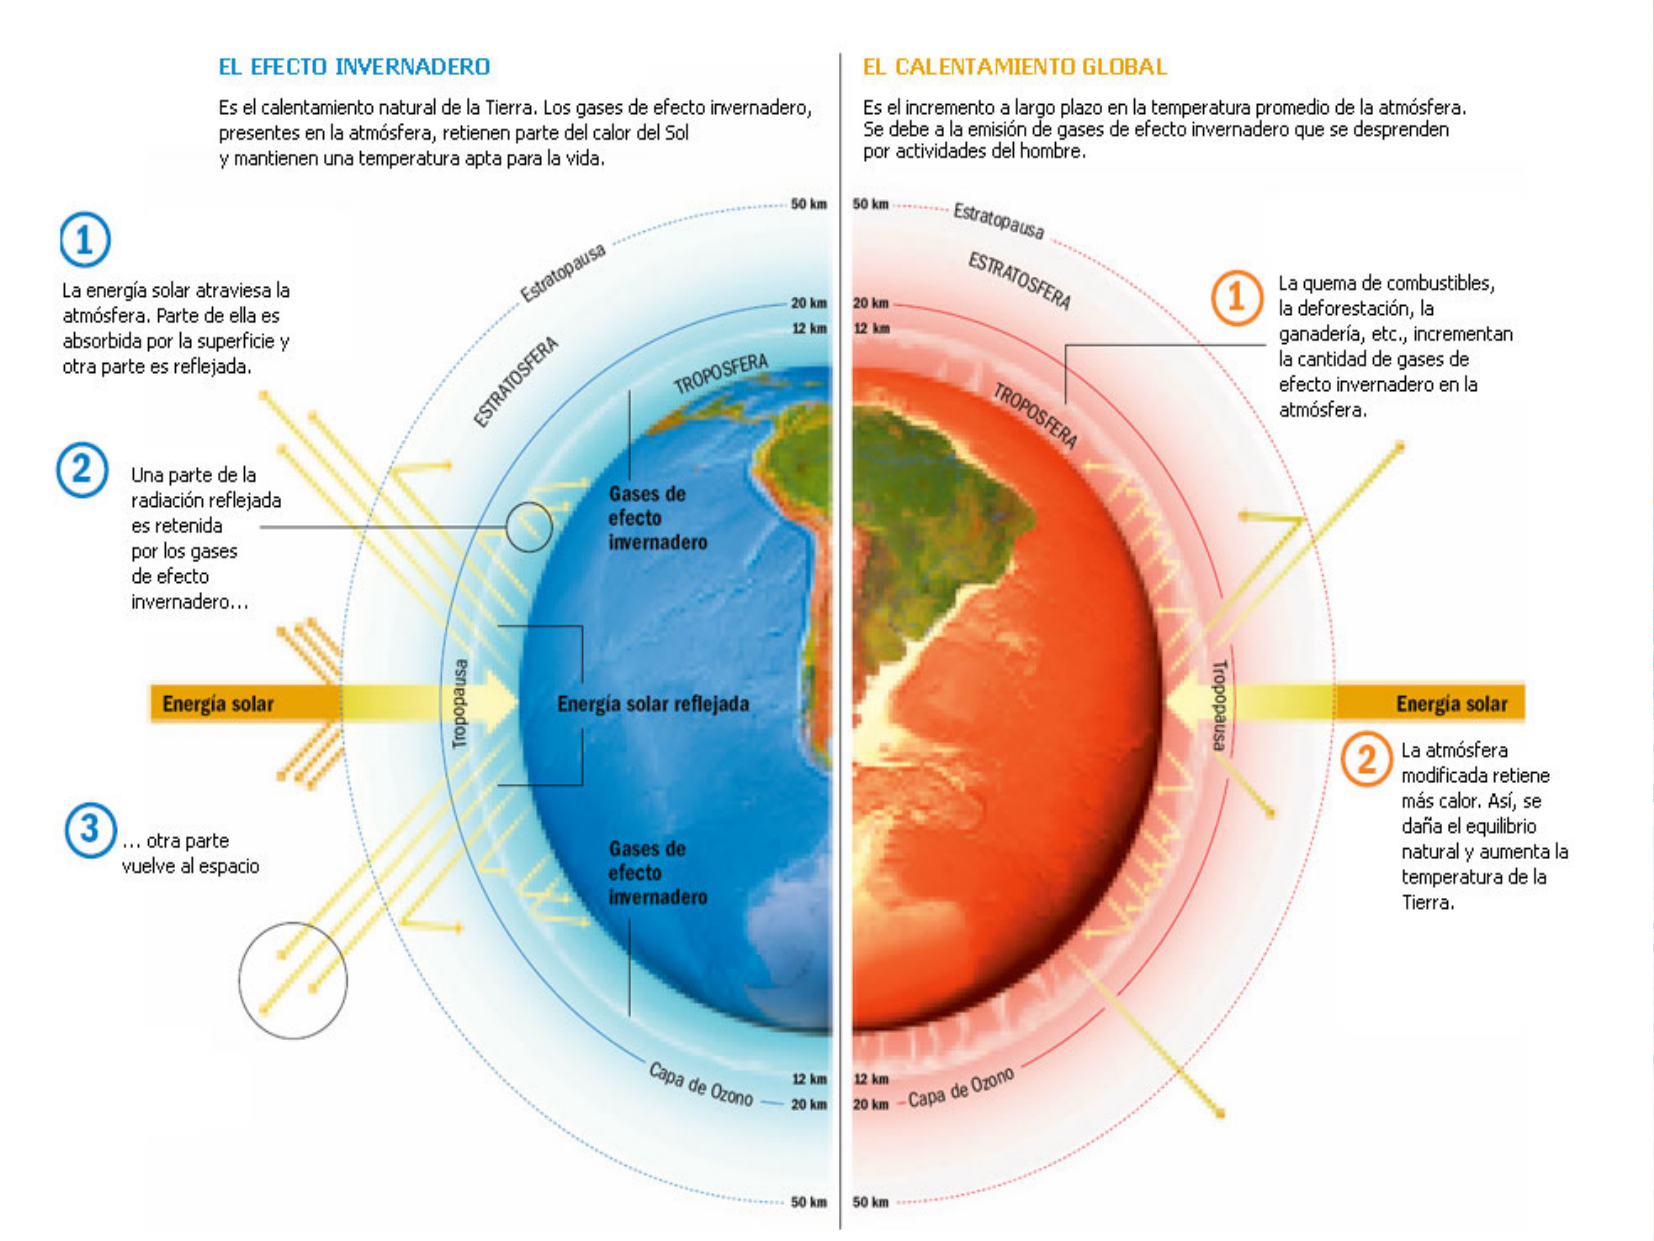

EFECTO INVERNADERO
ACTIVIDAD INDUSTRIAL
TRANSPORTE
GASES EFECTO INVERNADERO
RETIENEN CALOR SOLAR
ELEVACIÓN TEMPERATURA DEL PLANETA
CAMBIO CLIMÁTICO